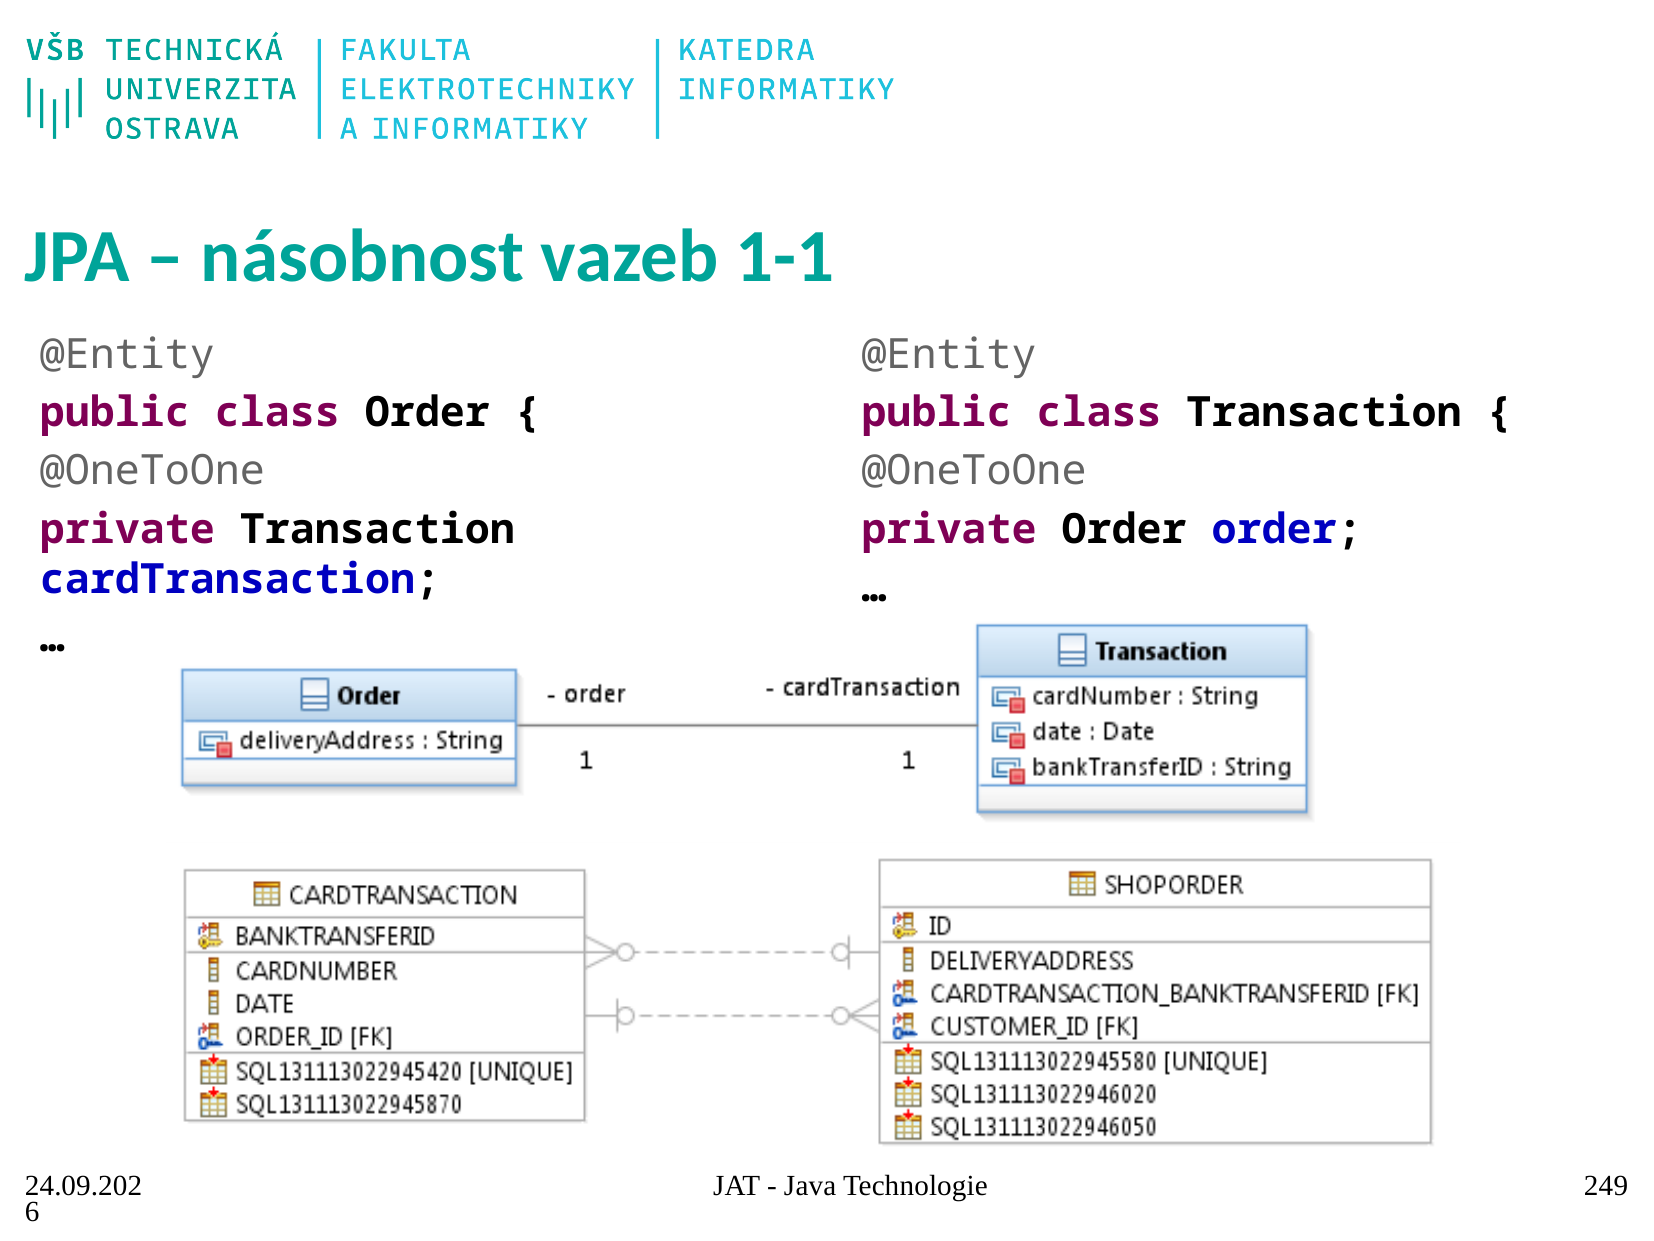

# JPA – násobnost vazeb 1-1
@Entity
public class Order {
@OneToOne
private Transaction cardTransaction;
…
@Entity
public class Transaction {
@OneToOne
private Order order;
…
JAT - Java Technologie
249